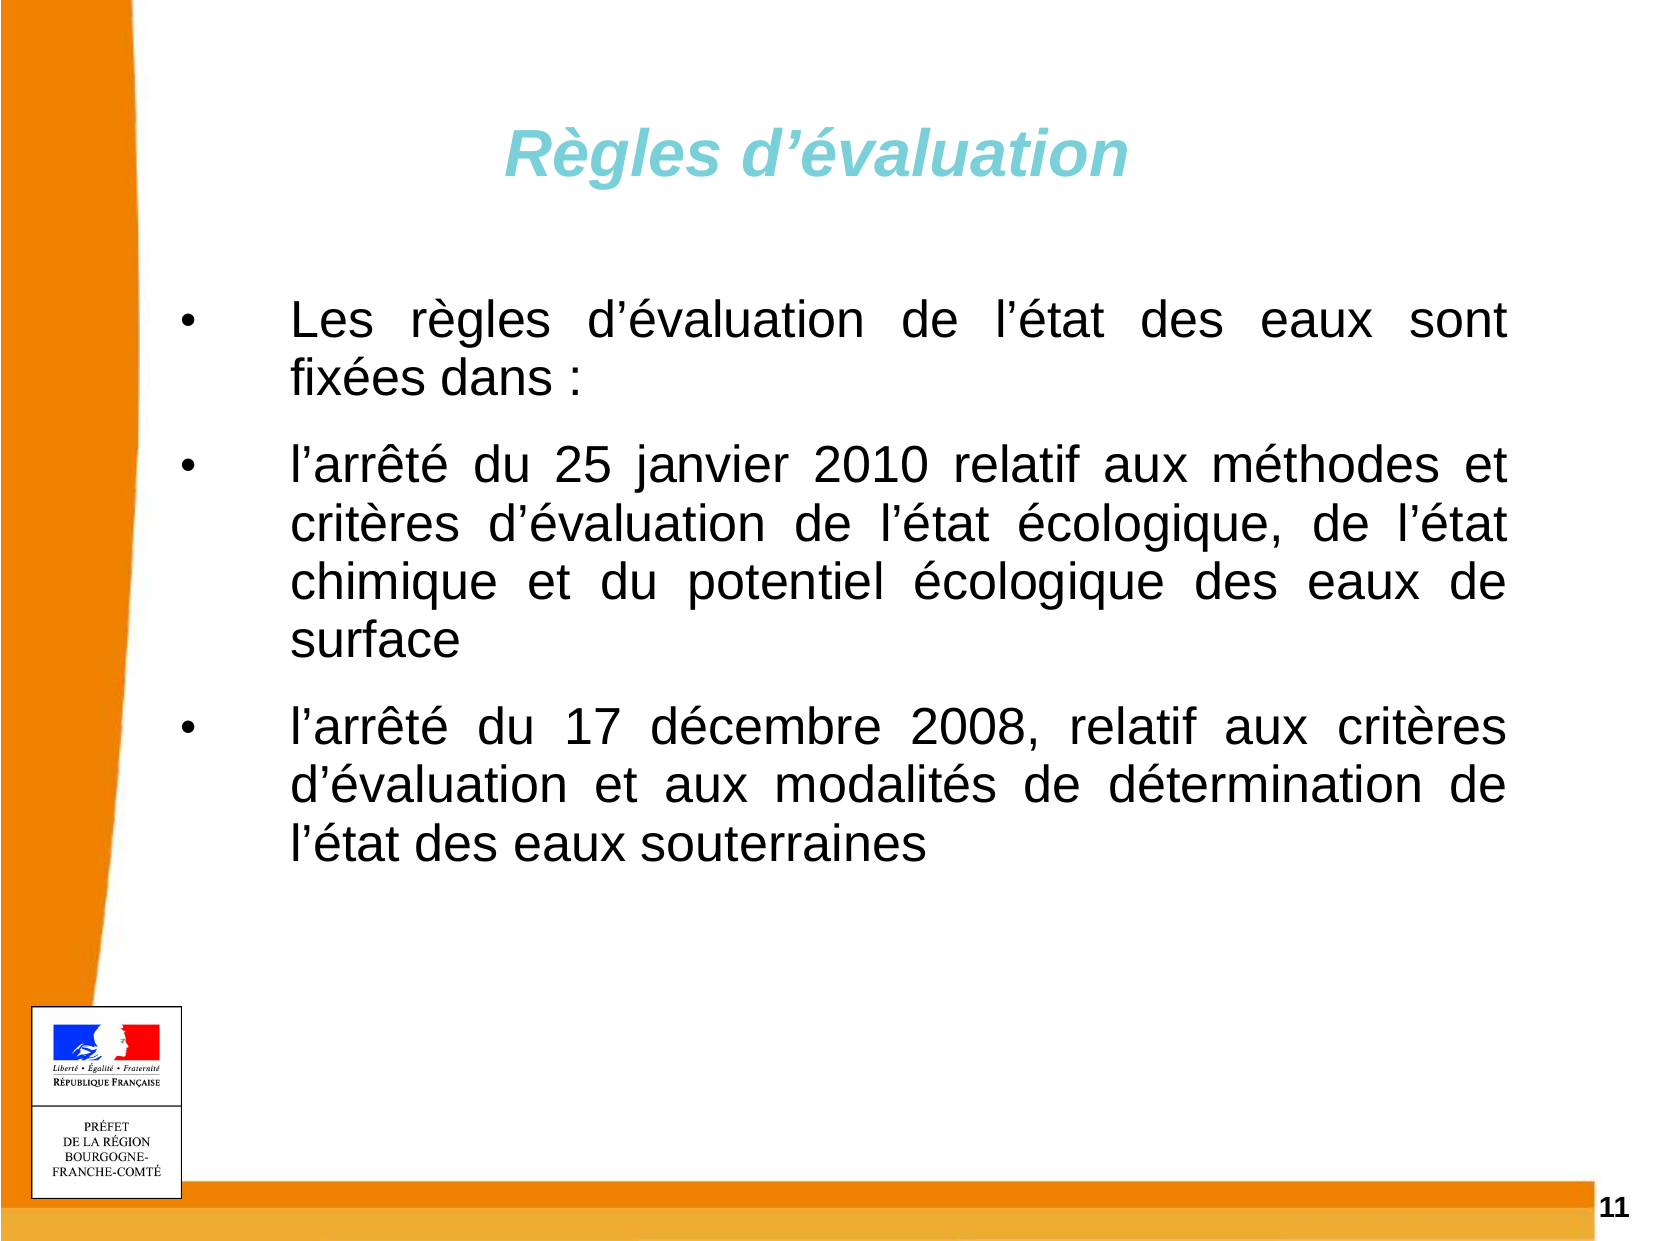

# Règles d’évaluation
•	Les règles d’évaluation de l’état des eaux sont fixées dans :
•	l’arrêté du 25 janvier 2010 relatif aux méthodes et critères d’évaluation de l’état écologique, de l’état chimique et du potentiel écologique des eaux de surface
•	l’arrêté du 17 décembre 2008, relatif aux critères d’évaluation et aux modalités de détermination de l’état des eaux souterraines
11